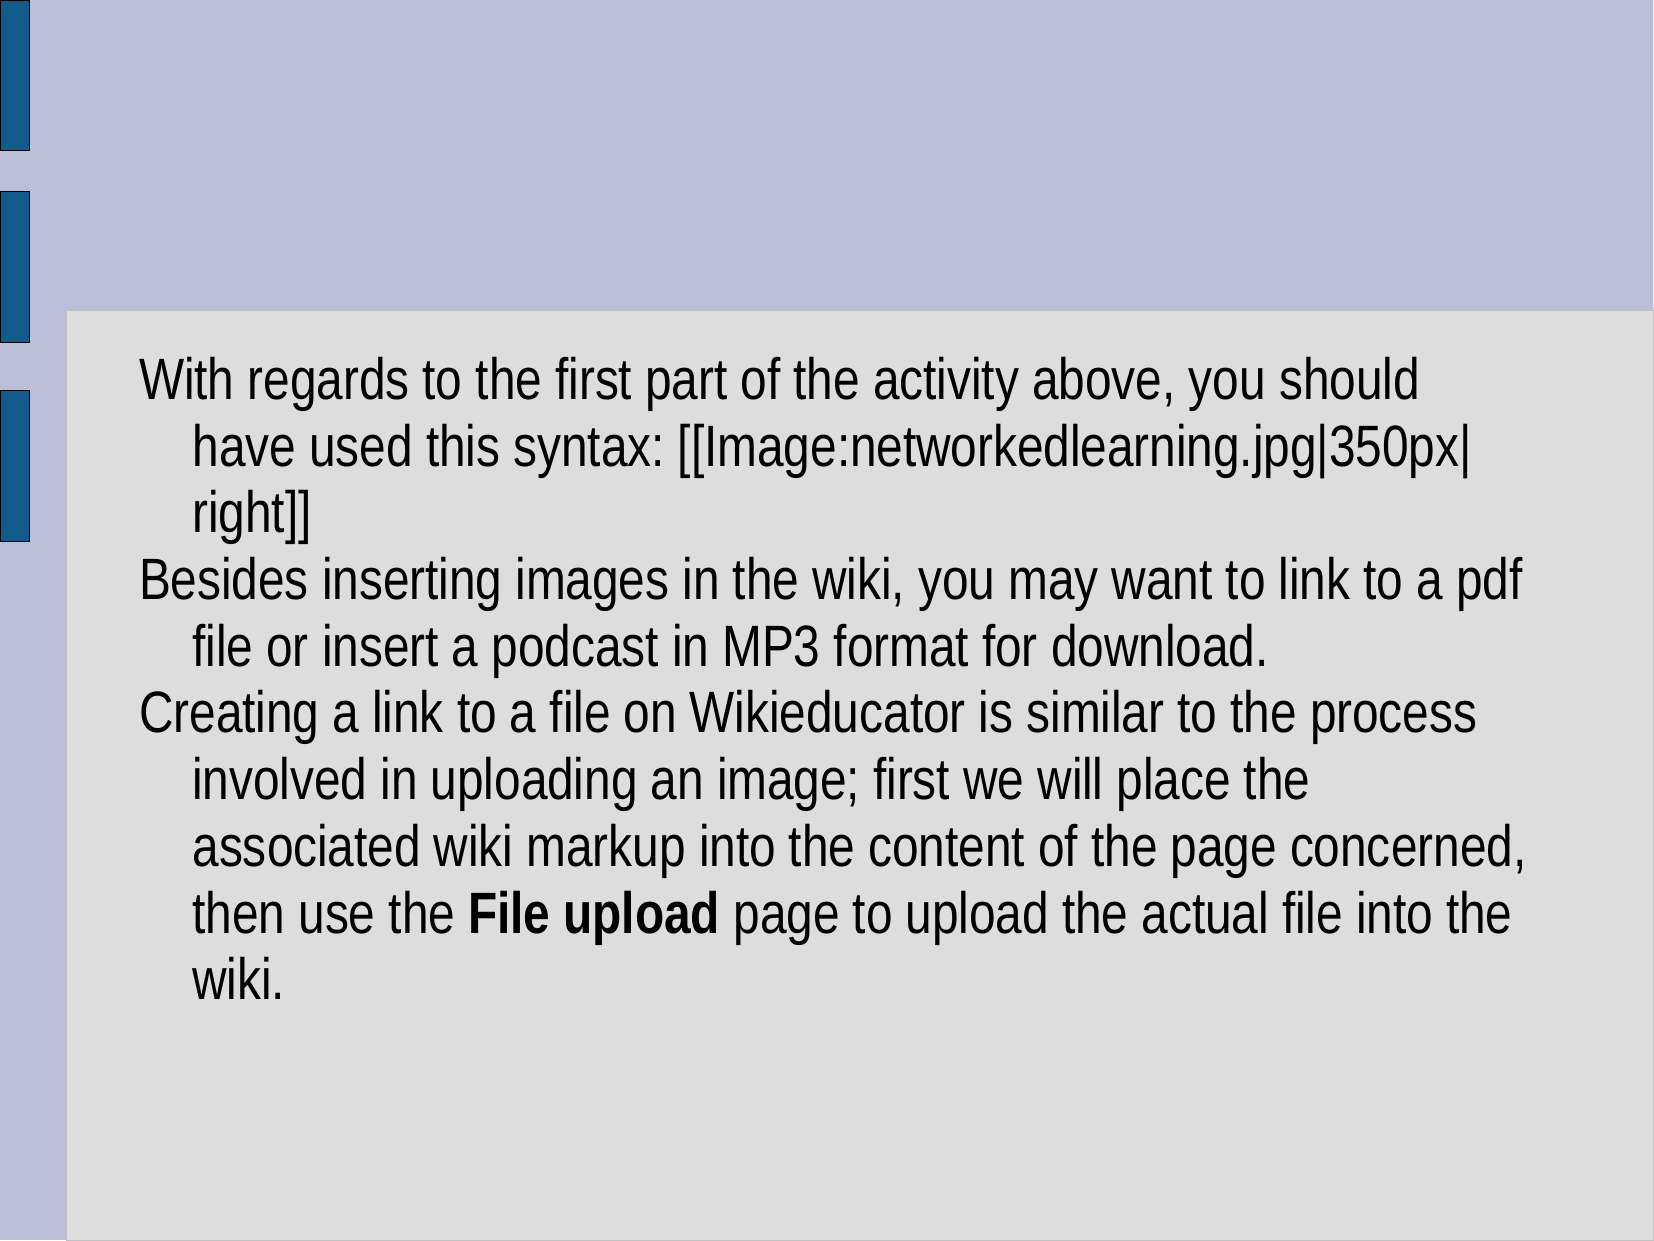

# With regards to the first part of the activity above, you should have used this syntax: [[Image:networkedlearning.jpg|350px|right]]
Besides inserting images in the wiki, you may want to link to a pdf file or insert a podcast in MP3 format for download.
Creating a link to a file on Wikieducator is similar to the process involved in uploading an image; first we will place the associated wiki markup into the content of the page concerned, then use the File upload page to upload the actual file into the wiki.